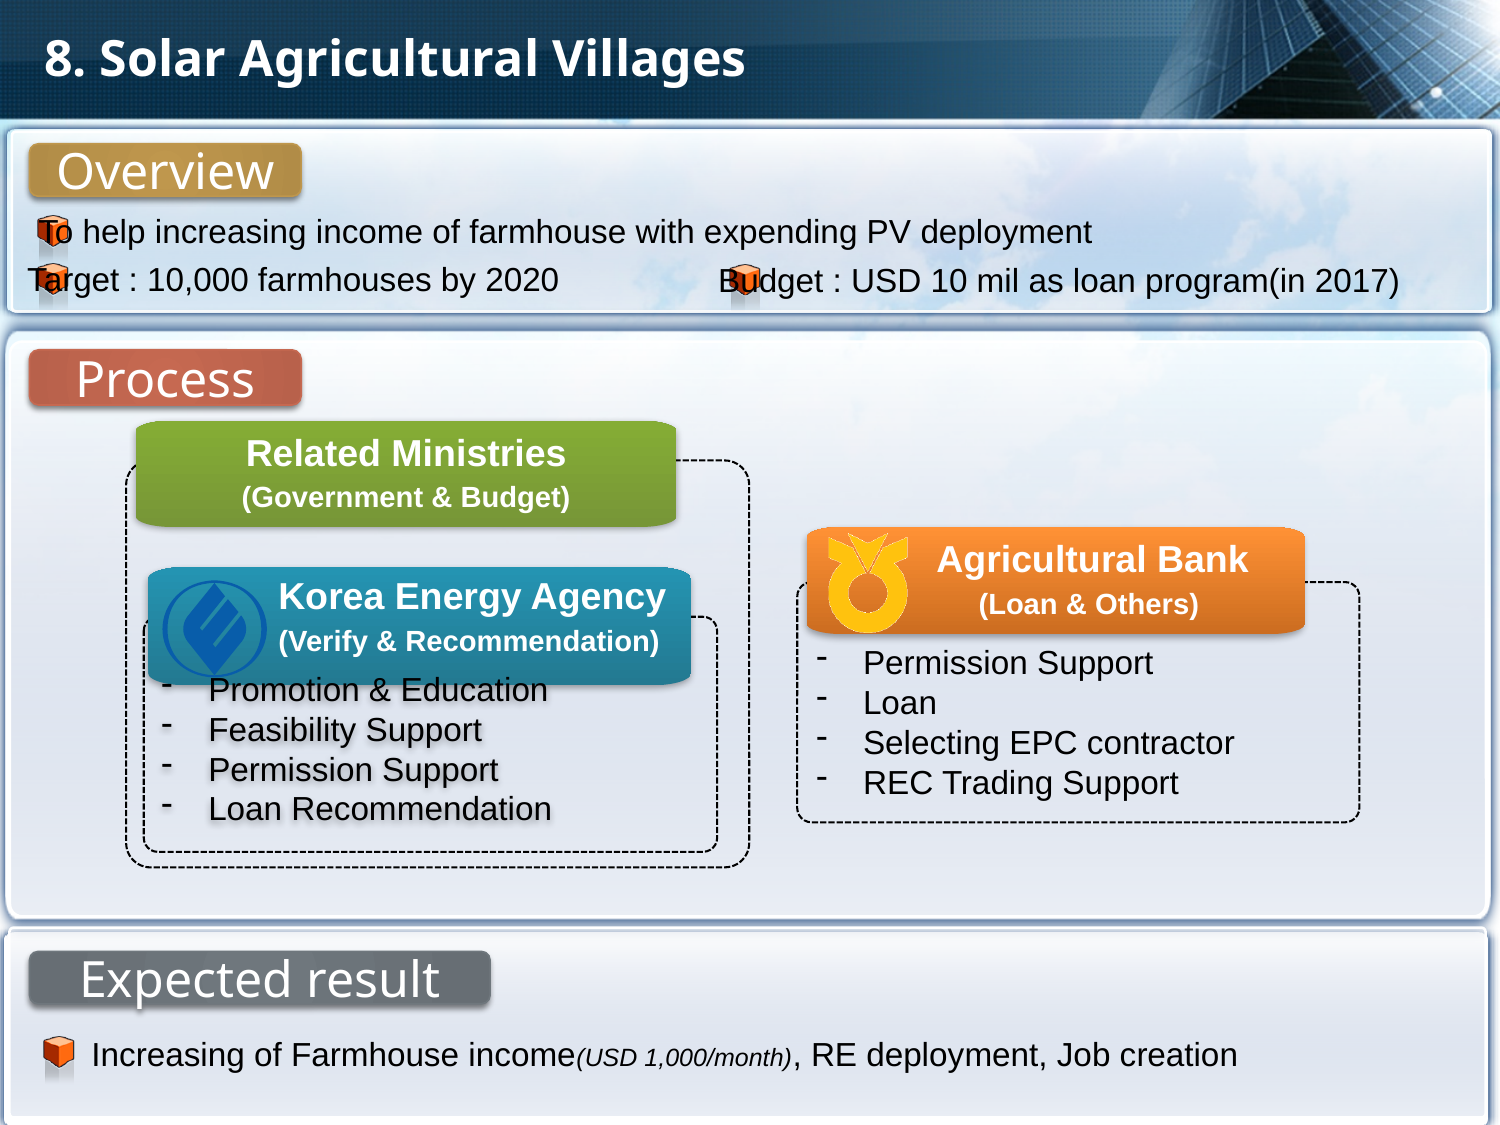

8. Solar Agricultural Villages
Overview
To help increasing income of farmhouse with expending PV deployment
Target : 10,000 farmhouses by 2020
Budget : USD 10 mil as loan program(in 2017)
Process
Related Ministries
(Government & Budget)
 Agricultural Bank
 (Loan & Others)
 Korea Energy Agency
 (Verify & Recommendation)
Promotion & Education
Feasibility Support
Permission Support
Loan Recommendation
Permission Support
Loan
Selecting EPC contractor
REC Trading Support
Expected result
Increasing of Farmhouse income(USD 1,000/month), RE deployment, Job creation